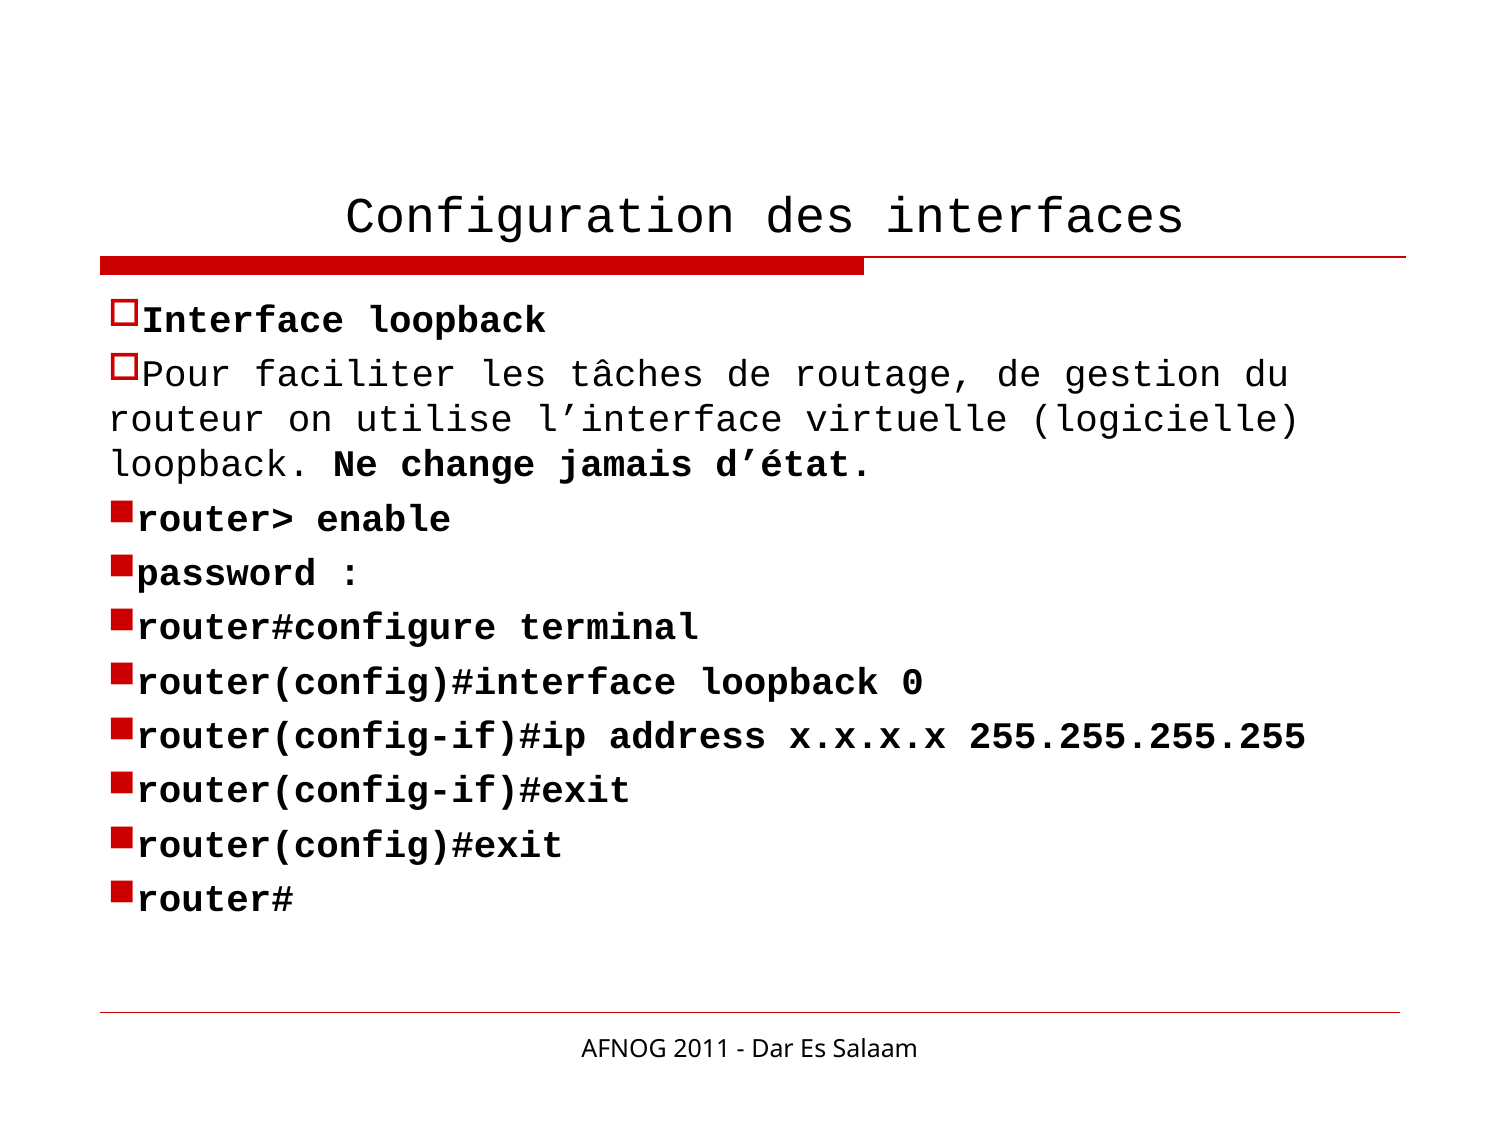

# Configuration des interfaces
Interface loopback
Pour faciliter les tâches de routage, de gestion du routeur on utilise l’interface virtuelle (logicielle) loopback. Ne change jamais d’état.
router> enable
password :
router#configure terminal
router(config)#interface loopback 0
router(config-if)#ip address x.x.x.x 255.255.255.255
router(config-if)#exit
router(config)#exit
router#
AFNOG 2011 - Dar Es Salaam